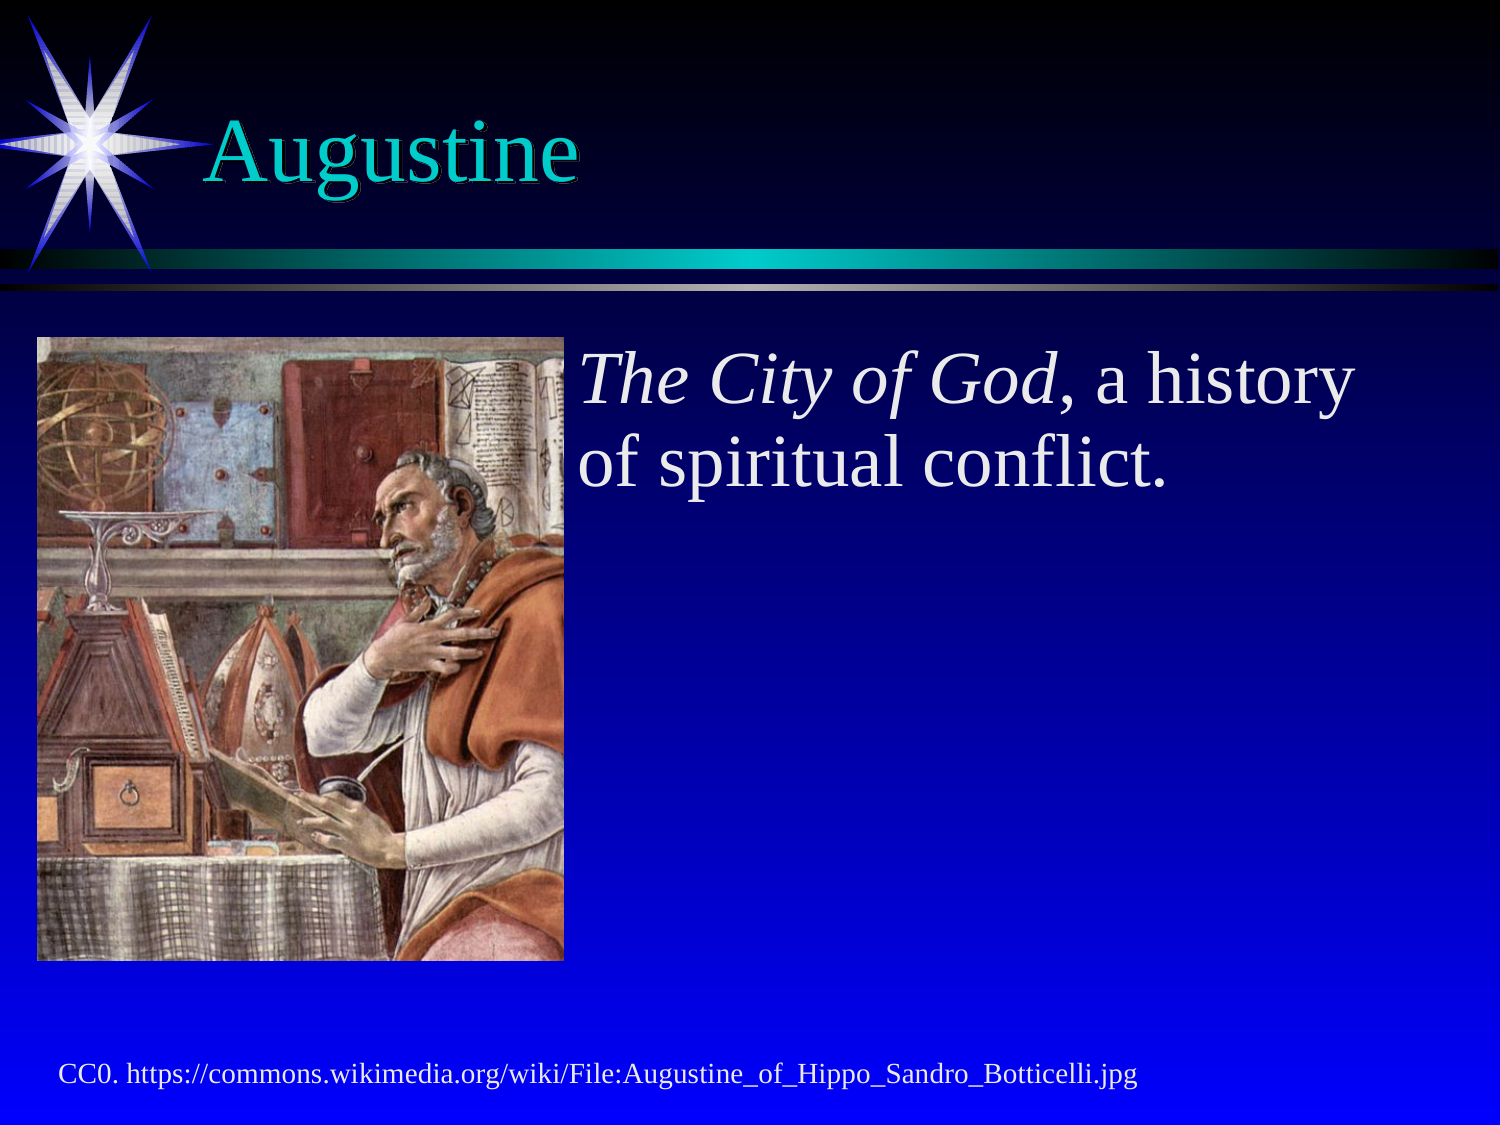

# Augustine
The City of God, a history of spiritual conflict.
CC0. https://commons.wikimedia.org/wiki/File:Augustine_of_Hippo_Sandro_Botticelli.jpg